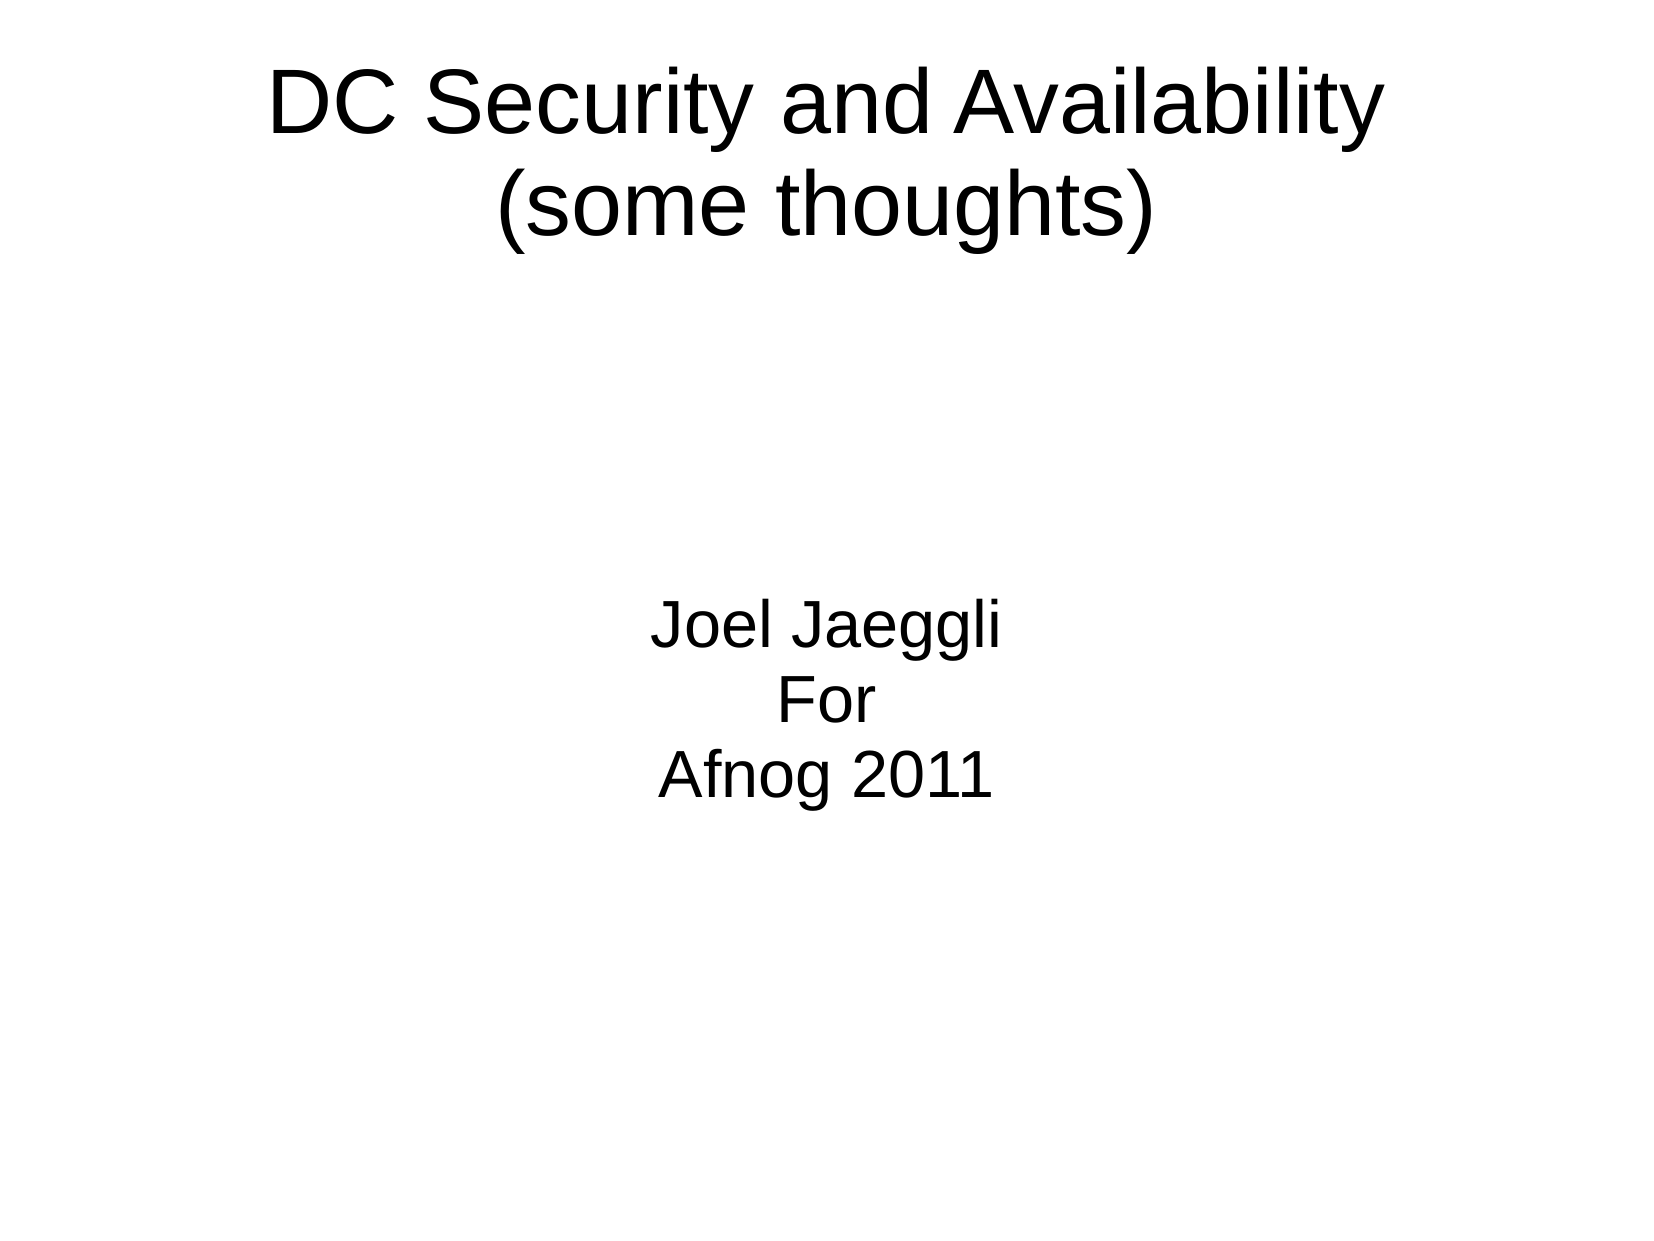

# DC Security and Availability (some thoughts)
Joel Jaeggli
For
Afnog 2011